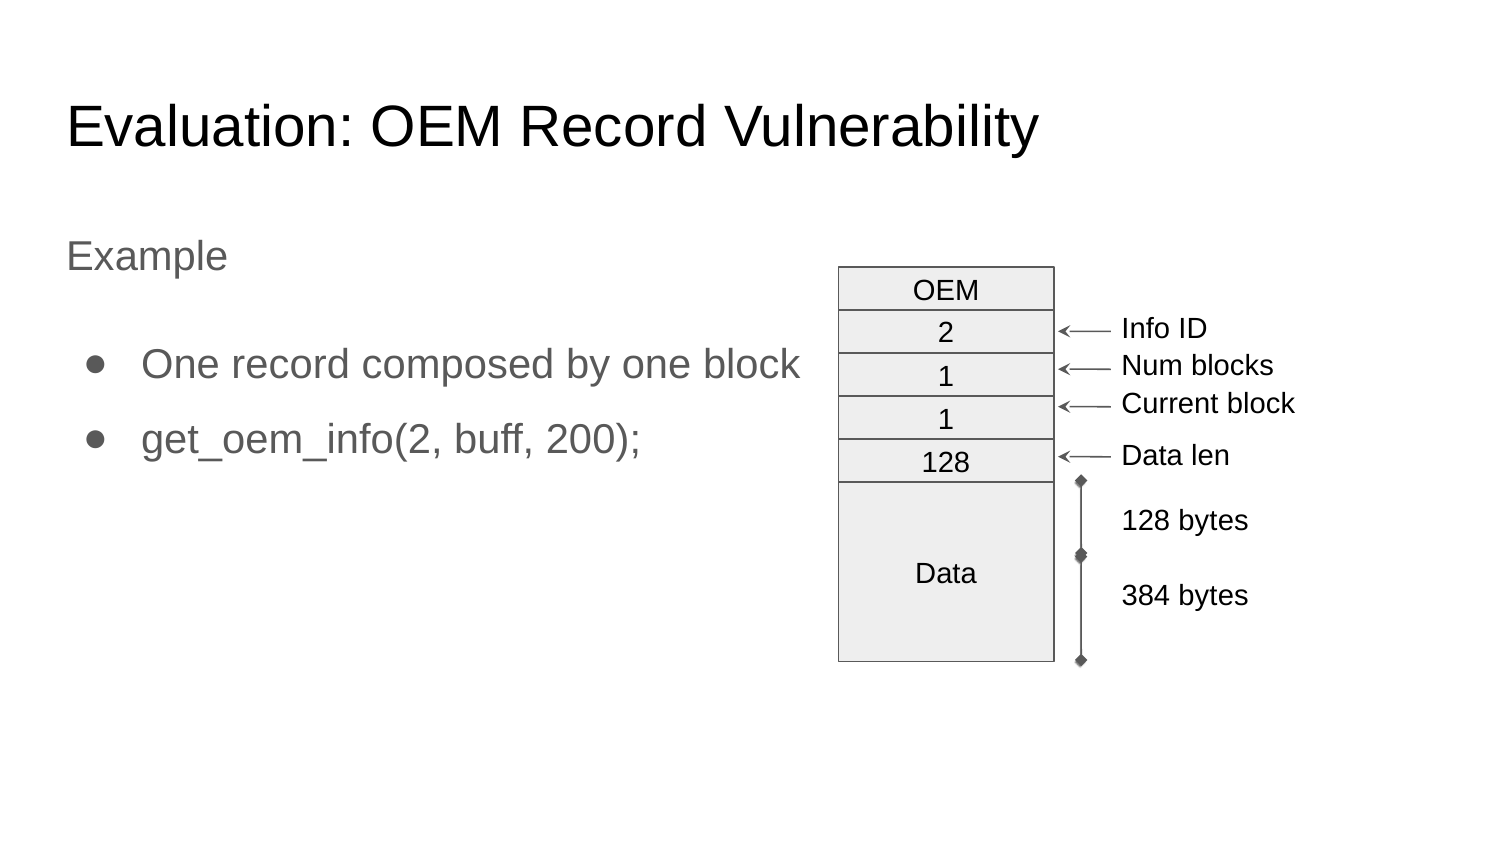

# Evaluation: OEM Record Vulnerability
Example
One record composed by one block
get_oem_info(2, buff, 200);
OEM
Info ID
2
Num blocks
1
Current block
1
Data len
128
Data
128 bytes
384 bytes